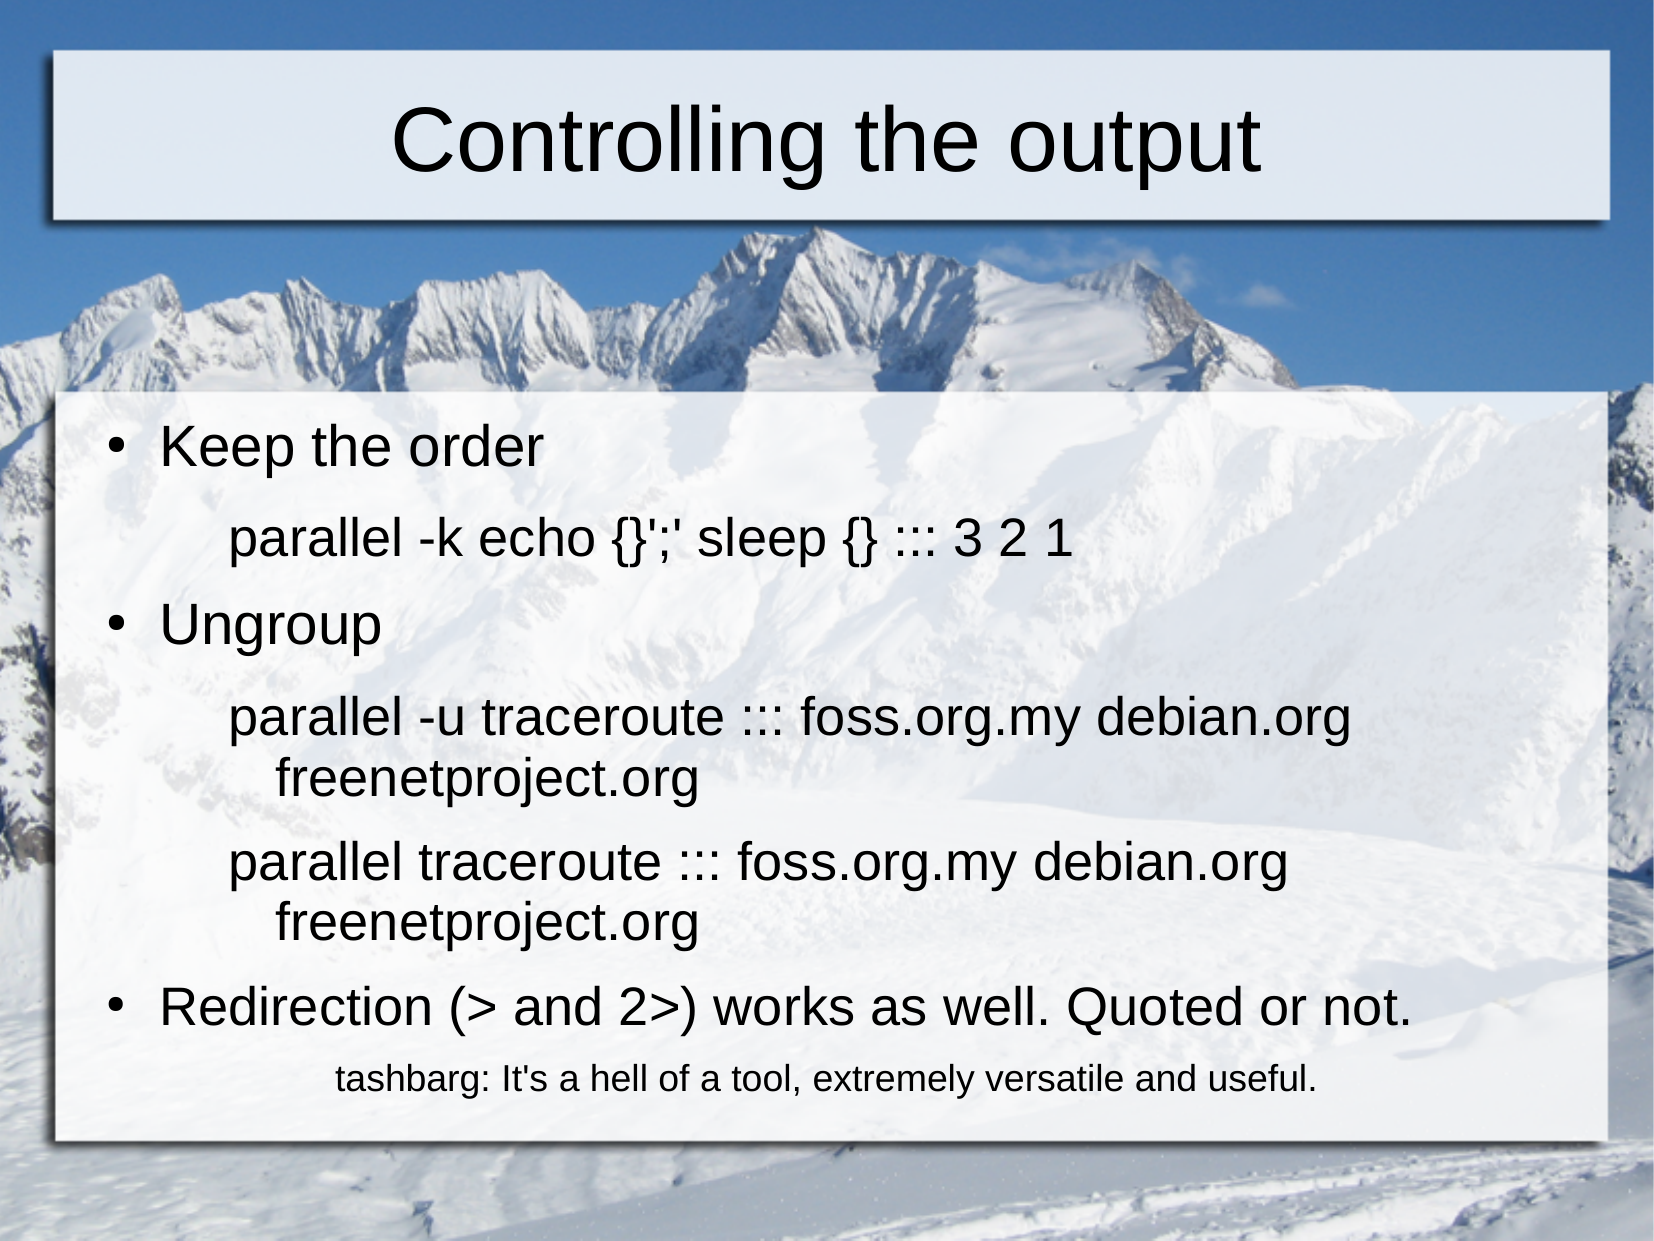

# Controlling the output
Keep the order
parallel -k echo {}';' sleep {} ::: 3 2 1
Ungroup
parallel -u traceroute ::: foss.org.my debian.org freenetproject.org
parallel traceroute ::: foss.org.my debian.org freenetproject.org
Redirection (> and 2>) works as well. Quoted or not.
tashbarg: It's a hell of a tool, extremely versatile and useful.